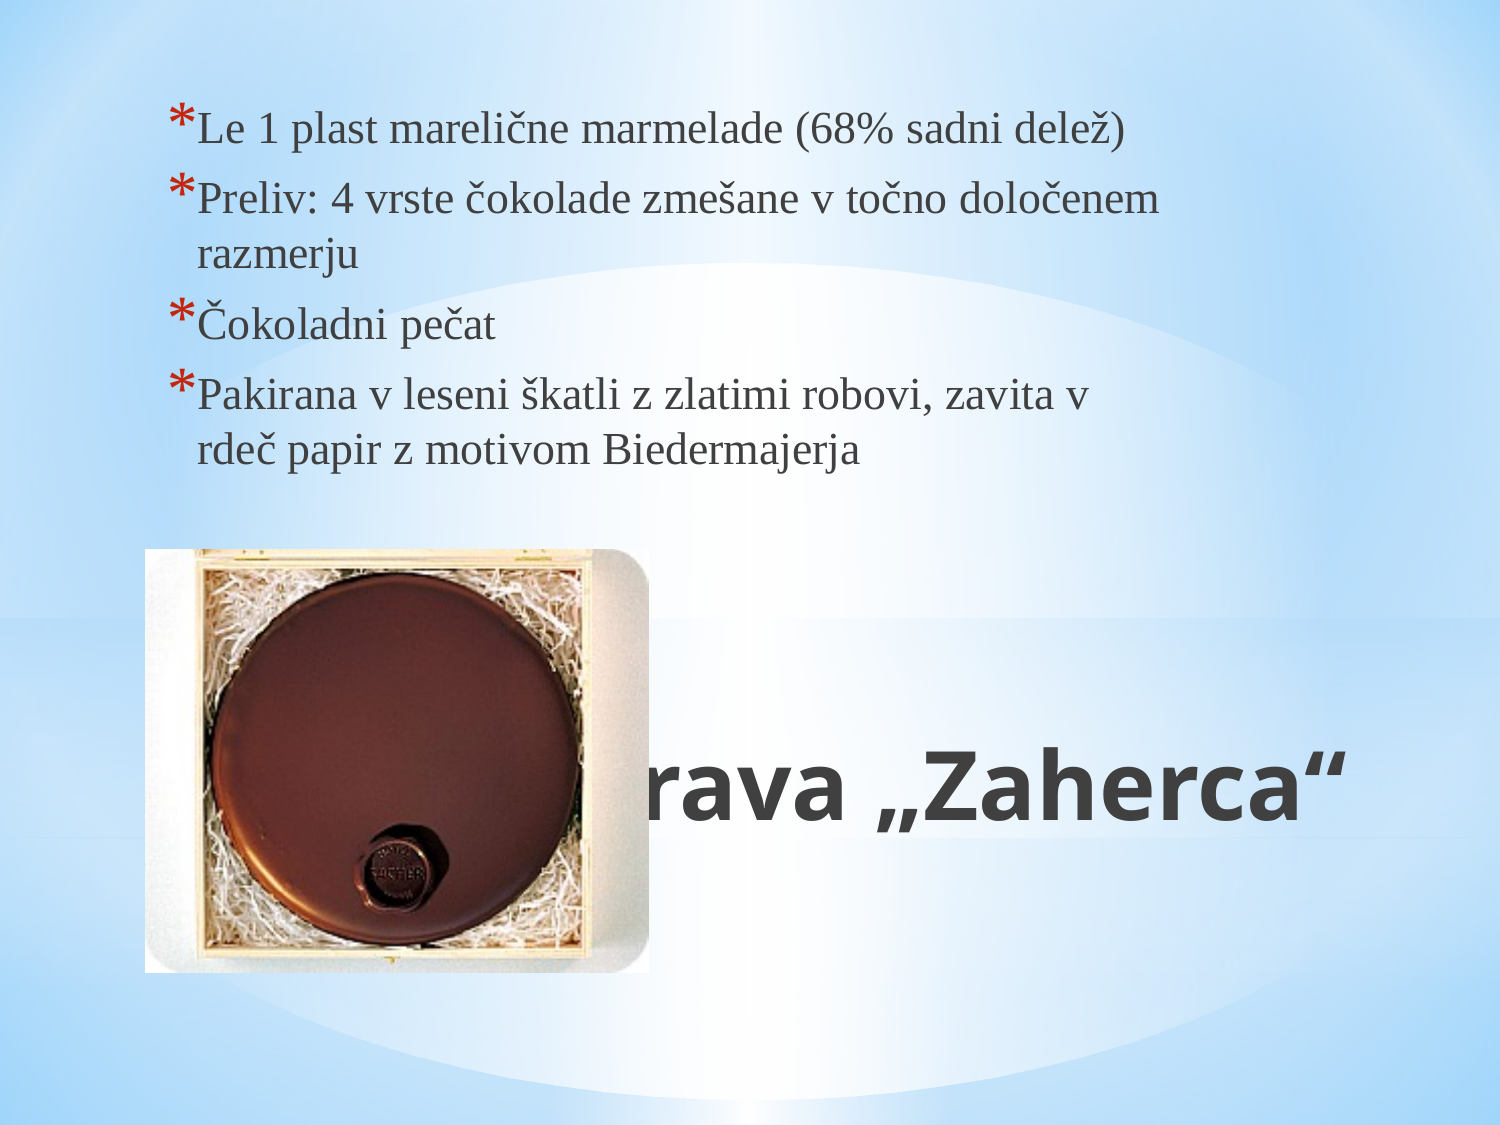

Le 1 plast marelične marmelade (68% sadni delež)
Preliv: 4 vrste čokolade zmešane v točno določenem razmerju
Čokoladni pečat
Pakirana v leseni škatli z zlatimi robovi, zavita v rdeč papir z motivom Biedermajerja
# Prava „Zaherca“